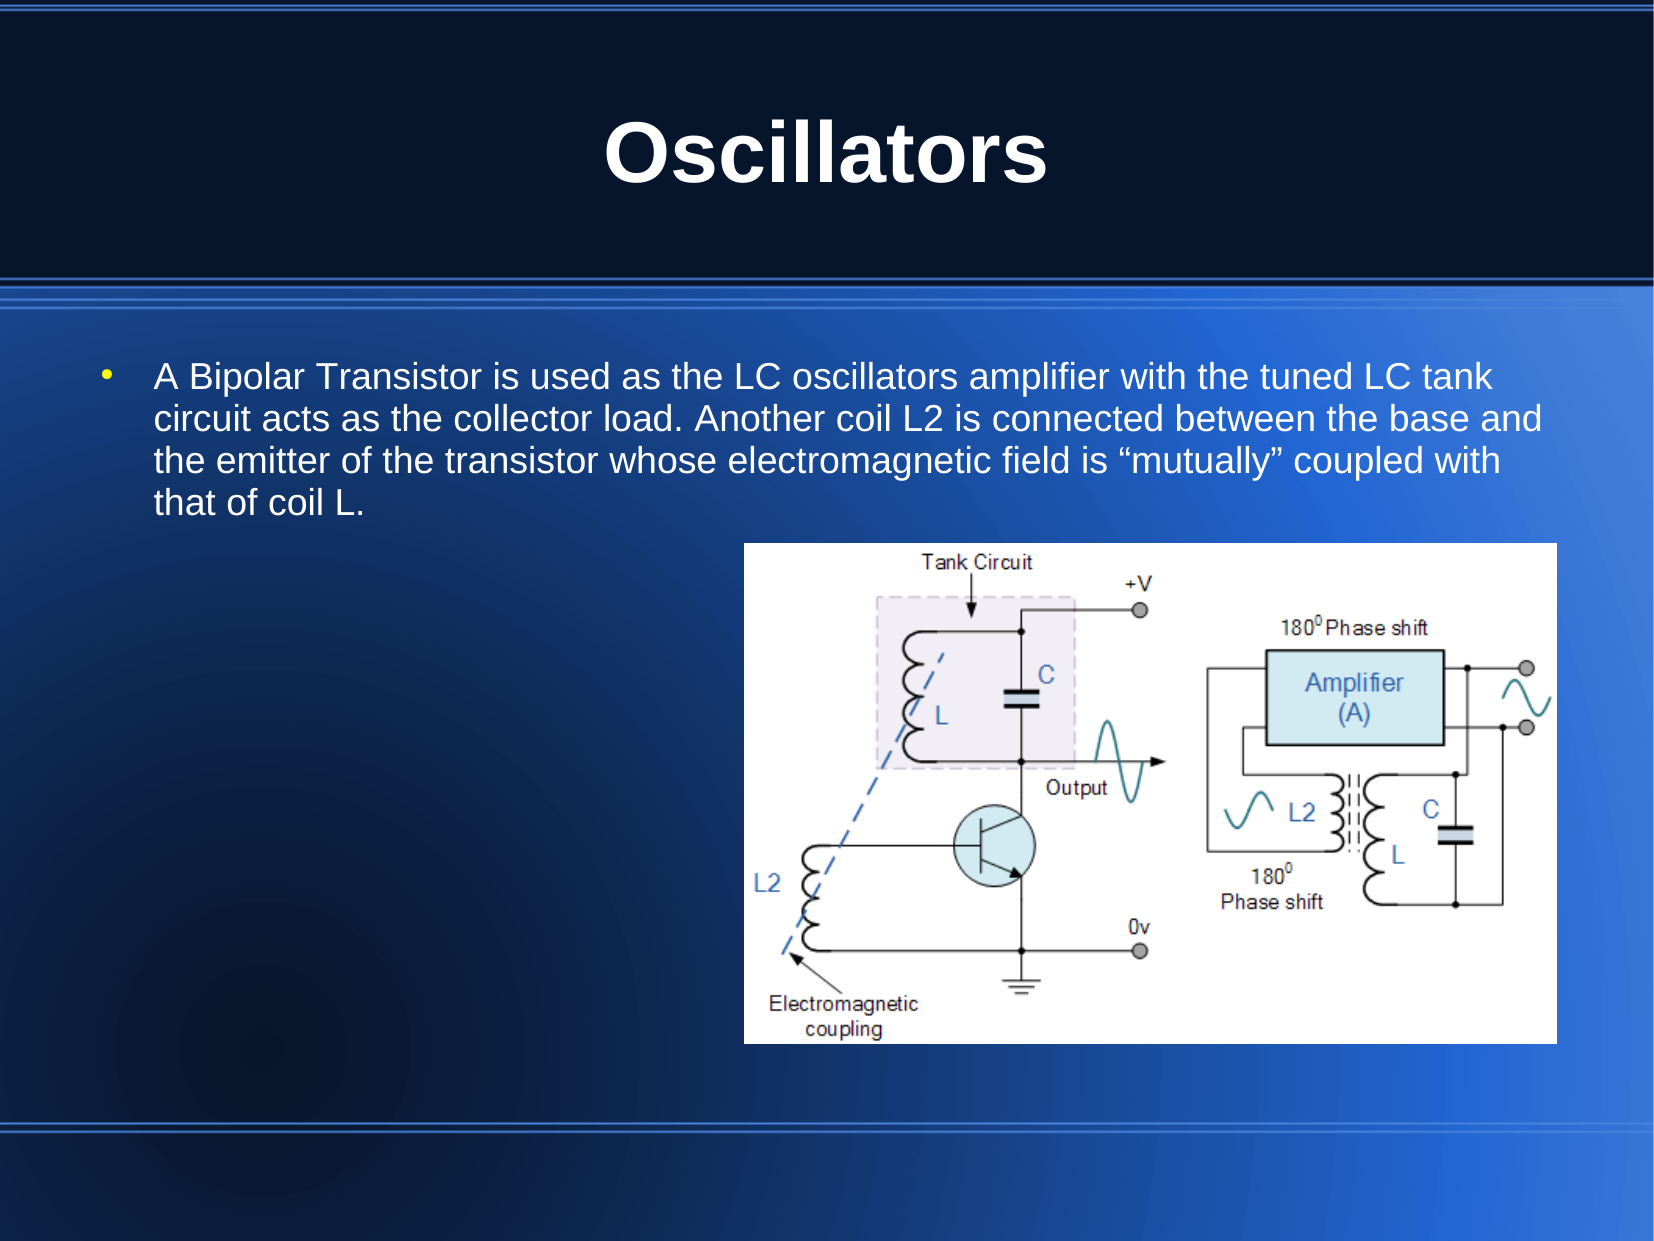

# Oscillators
A Bipolar Transistor is used as the LC oscillators amplifier with the tuned LC tank circuit acts as the collector load. Another coil L2 is connected between the base and the emitter of the transistor whose electromagnetic field is “mutually” coupled with that of coil L.